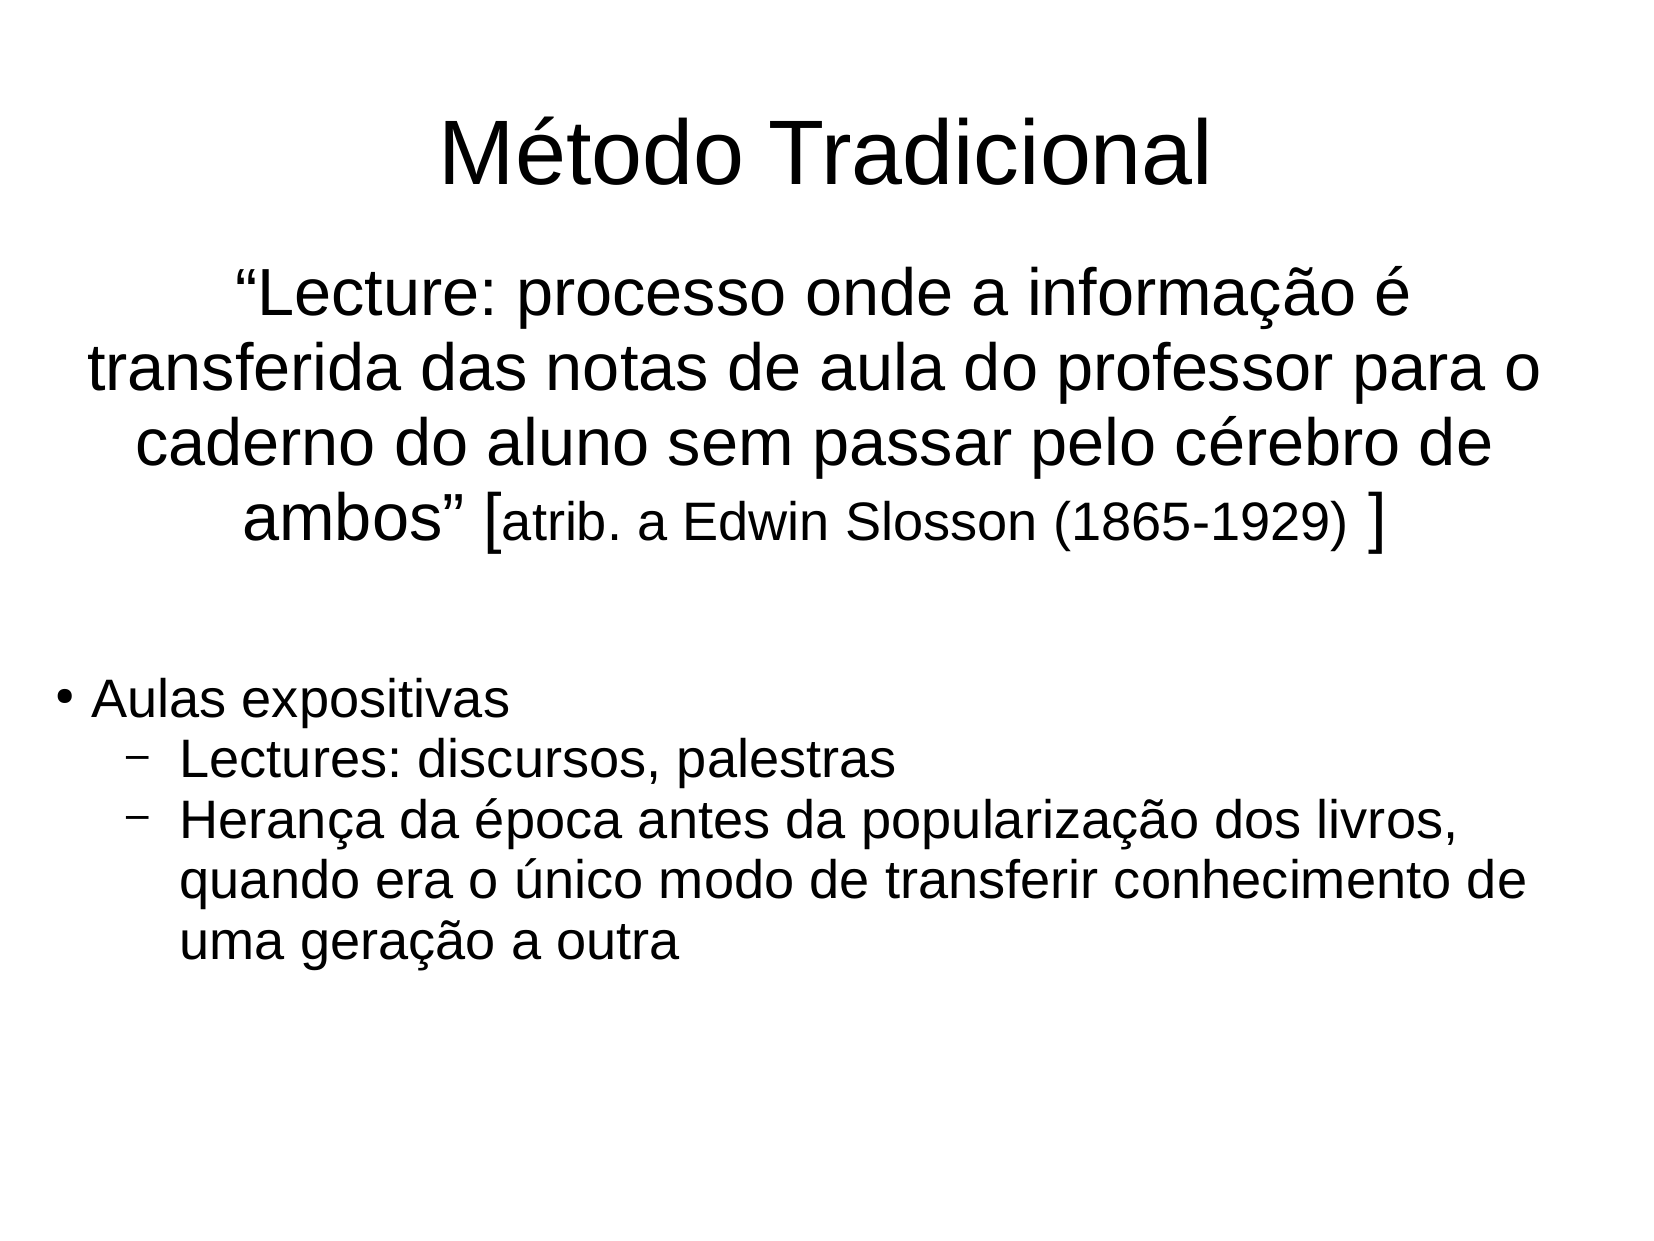

# Método Tradicional
 “Lecture: processo onde a informação é transferida das notas de aula do professor para o caderno do aluno sem passar pelo cérebro de ambos” [atrib. a Edwin Slosson (1865-1929) ]
 Aulas expositivas
Lectures: discursos, palestras
Herança da época antes da popularização dos livros, quando era o único modo de transferir conhecimento de uma geração a outra